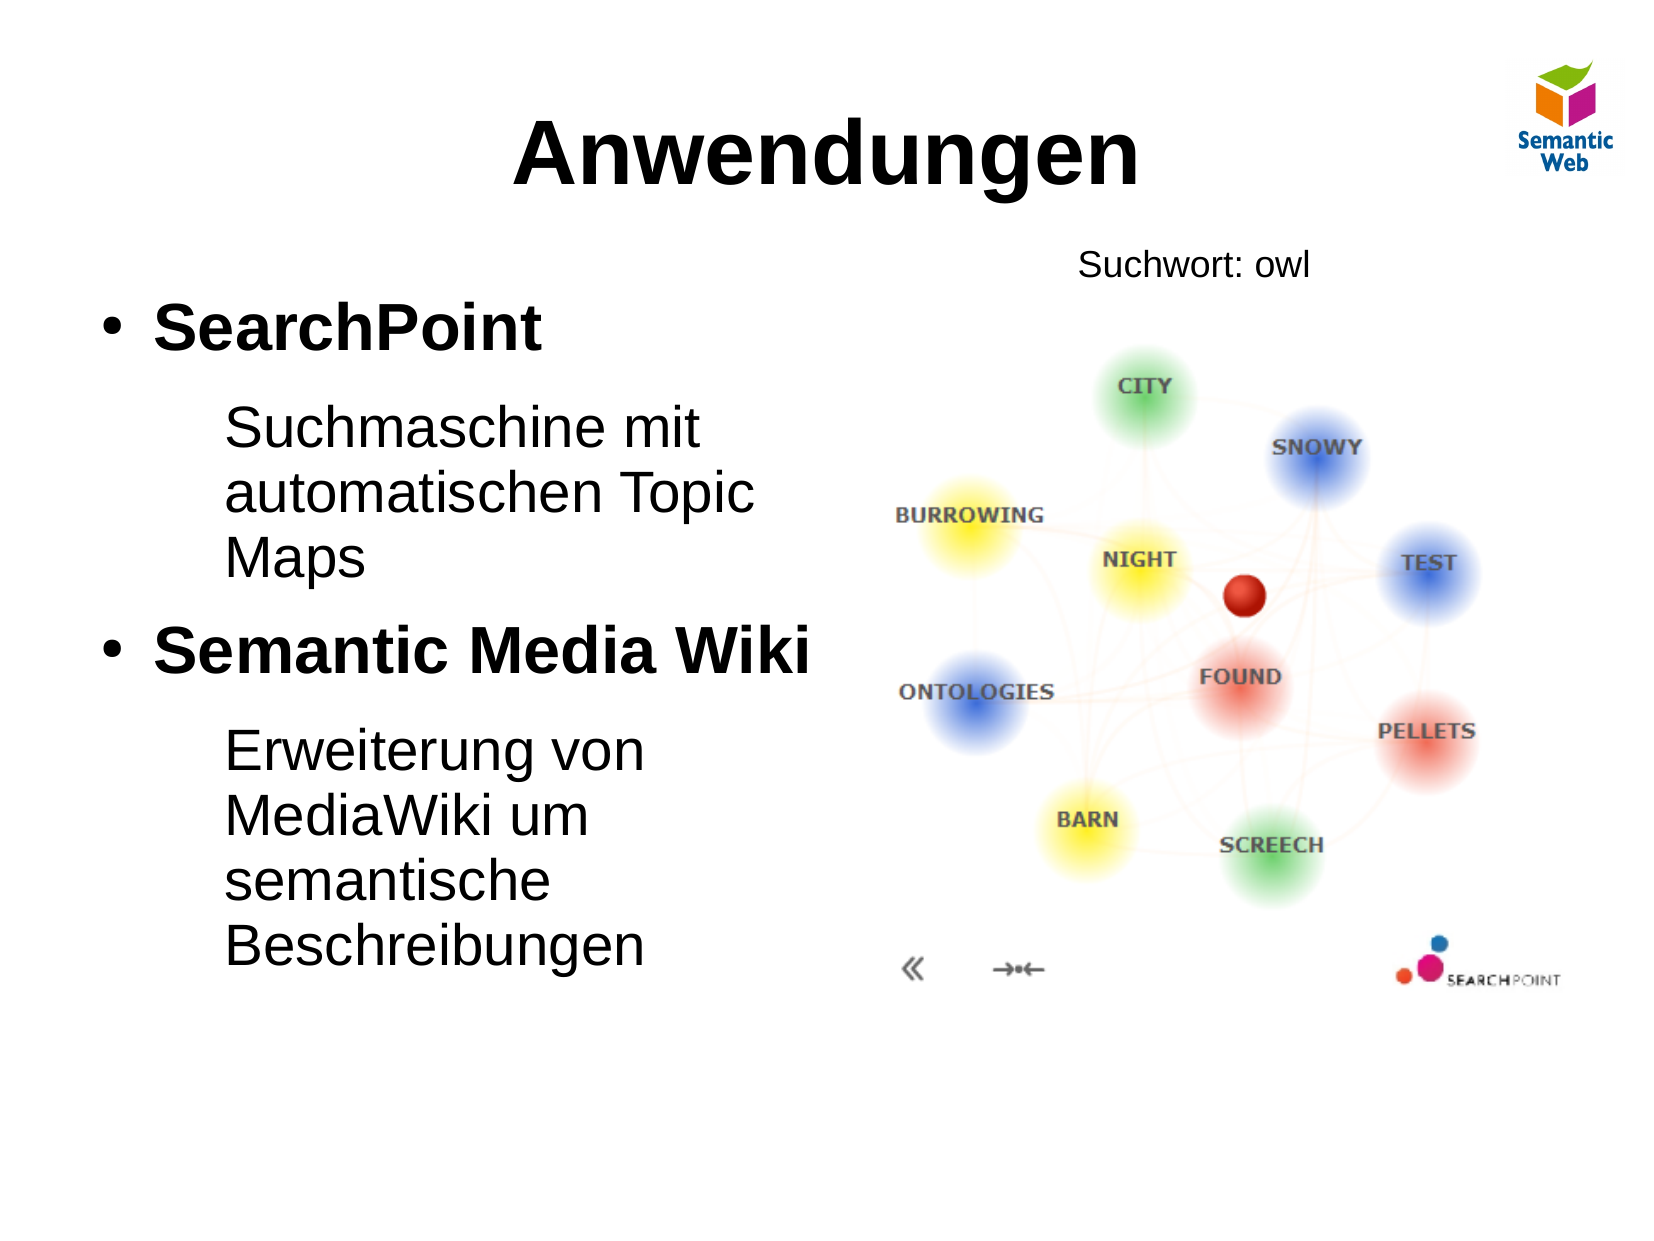

# Anwendungen
Suchwort: owl
SearchPoint
Suchmaschine mit automatischen Topic Maps
Semantic Media Wiki
Erweiterung von MediaWiki um semantische Beschreibungen